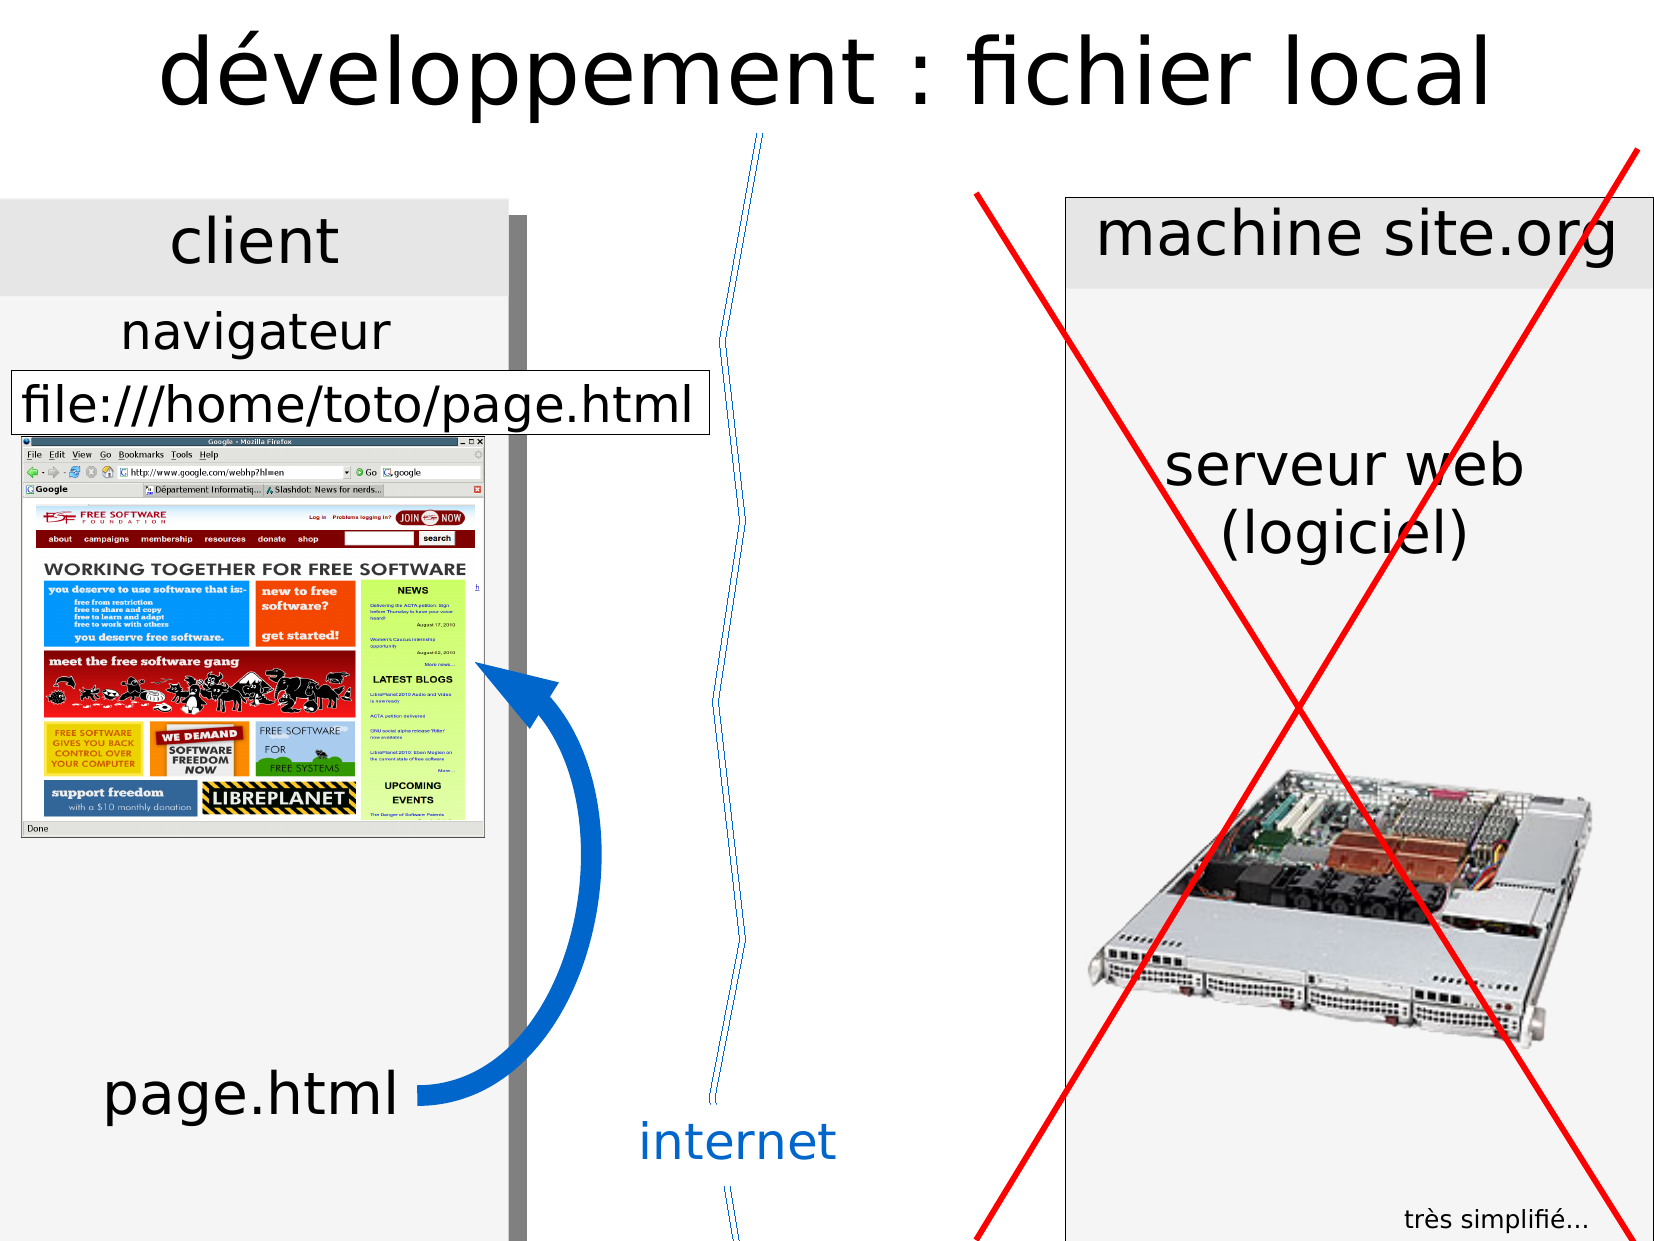

# développement : fichier local
machine site.org
client
navigateur
file:///home/toto/page.html
serveur web
(logiciel)
page.html
internet
très simplifié...